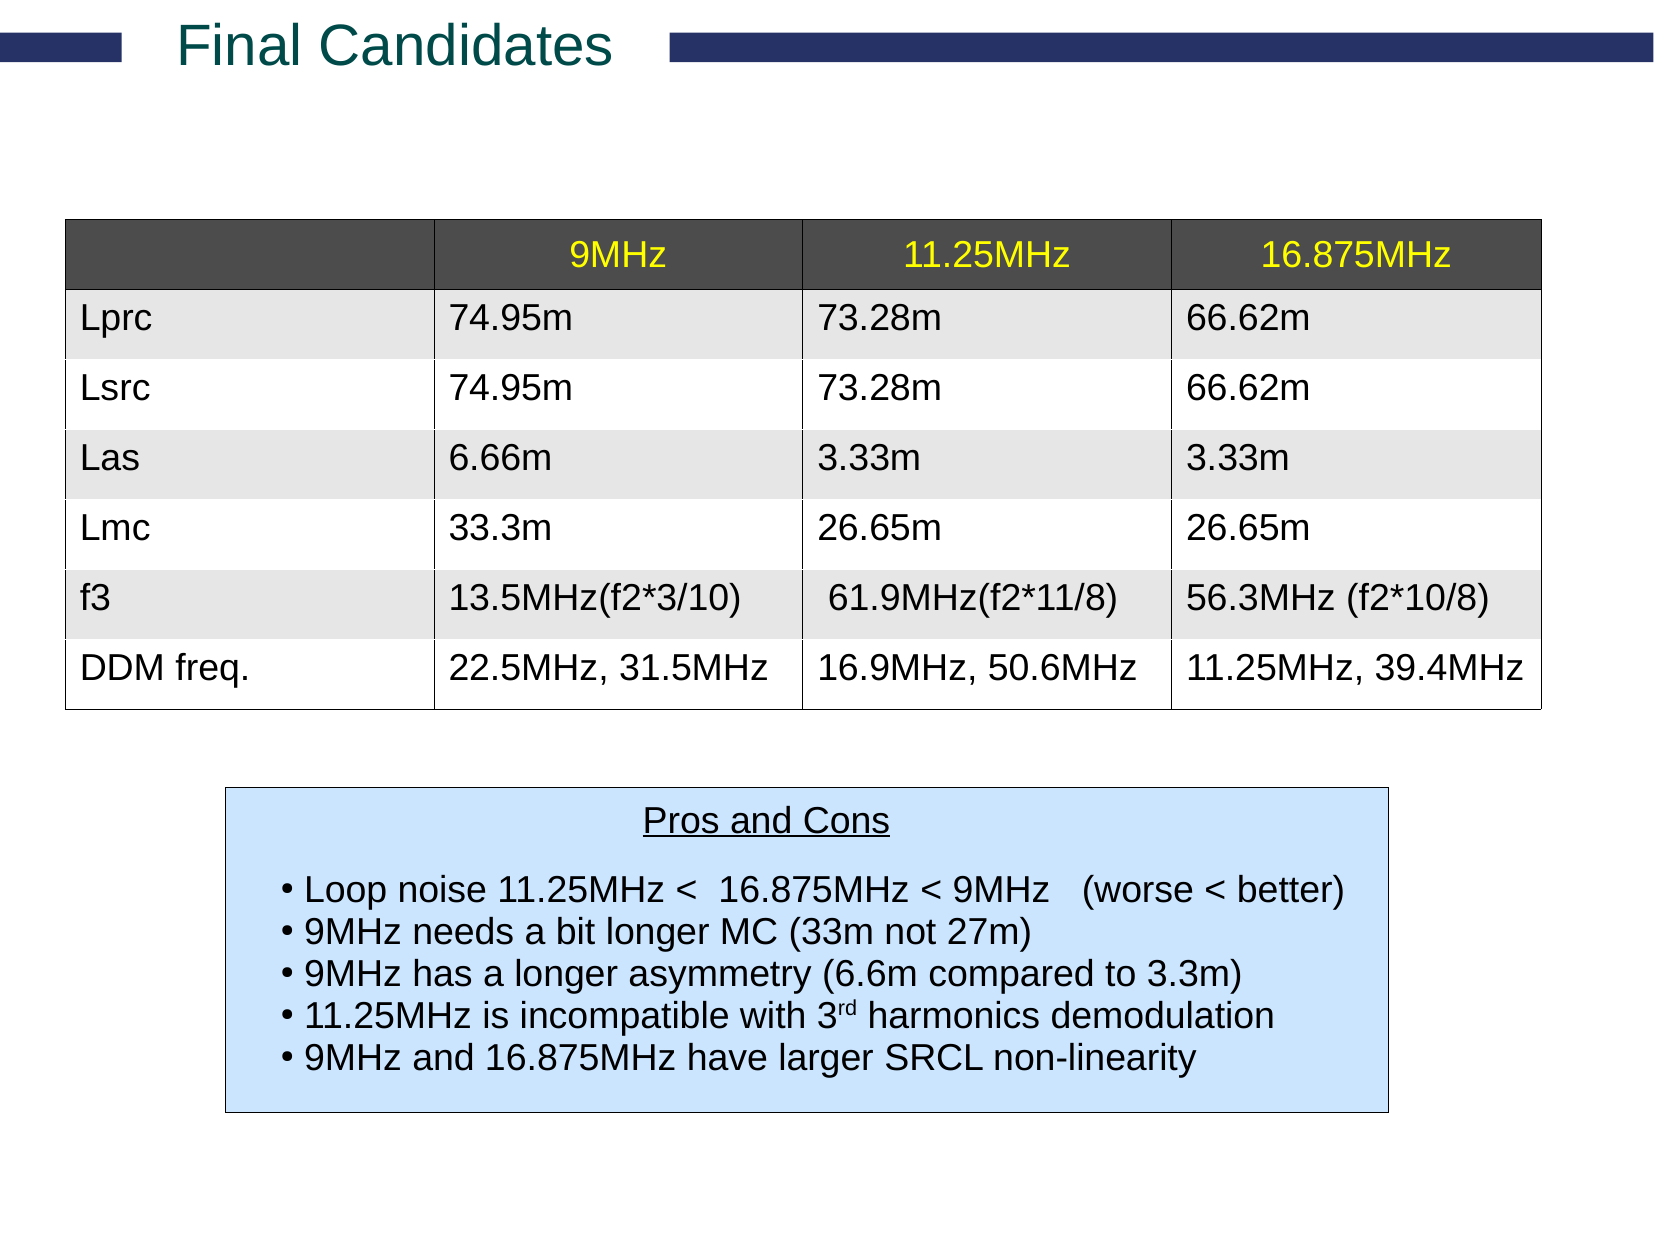

# Final Candidates
| | 9MHz | 11.25MHz | 16.875MHz |
| --- | --- | --- | --- |
| Lprc | 74.95m | 73.28m | 66.62m |
| Lsrc | 74.95m | 73.28m | 66.62m |
| Las | 6.66m | 3.33m | 3.33m |
| Lmc | 33.3m | 26.65m | 26.65m |
| f3 | 13.5MHz(f2\*3/10) | 61.9MHz(f2\*11/8) | 56.3MHz (f2\*10/8) |
| DDM freq. | 22.5MHz, 31.5MHz | 16.9MHz, 50.6MHz | 11.25MHz, 39.4MHz |
Pros and Cons
 Loop noise 11.25MHz < 16.875MHz < 9MHz (worse < better)
 9MHz needs a bit longer MC (33m not 27m)
 9MHz has a longer asymmetry (6.6m compared to 3.3m)
 11.25MHz is incompatible with 3rd harmonics demodulation
 9MHz and 16.875MHz have larger SRCL non-linearity